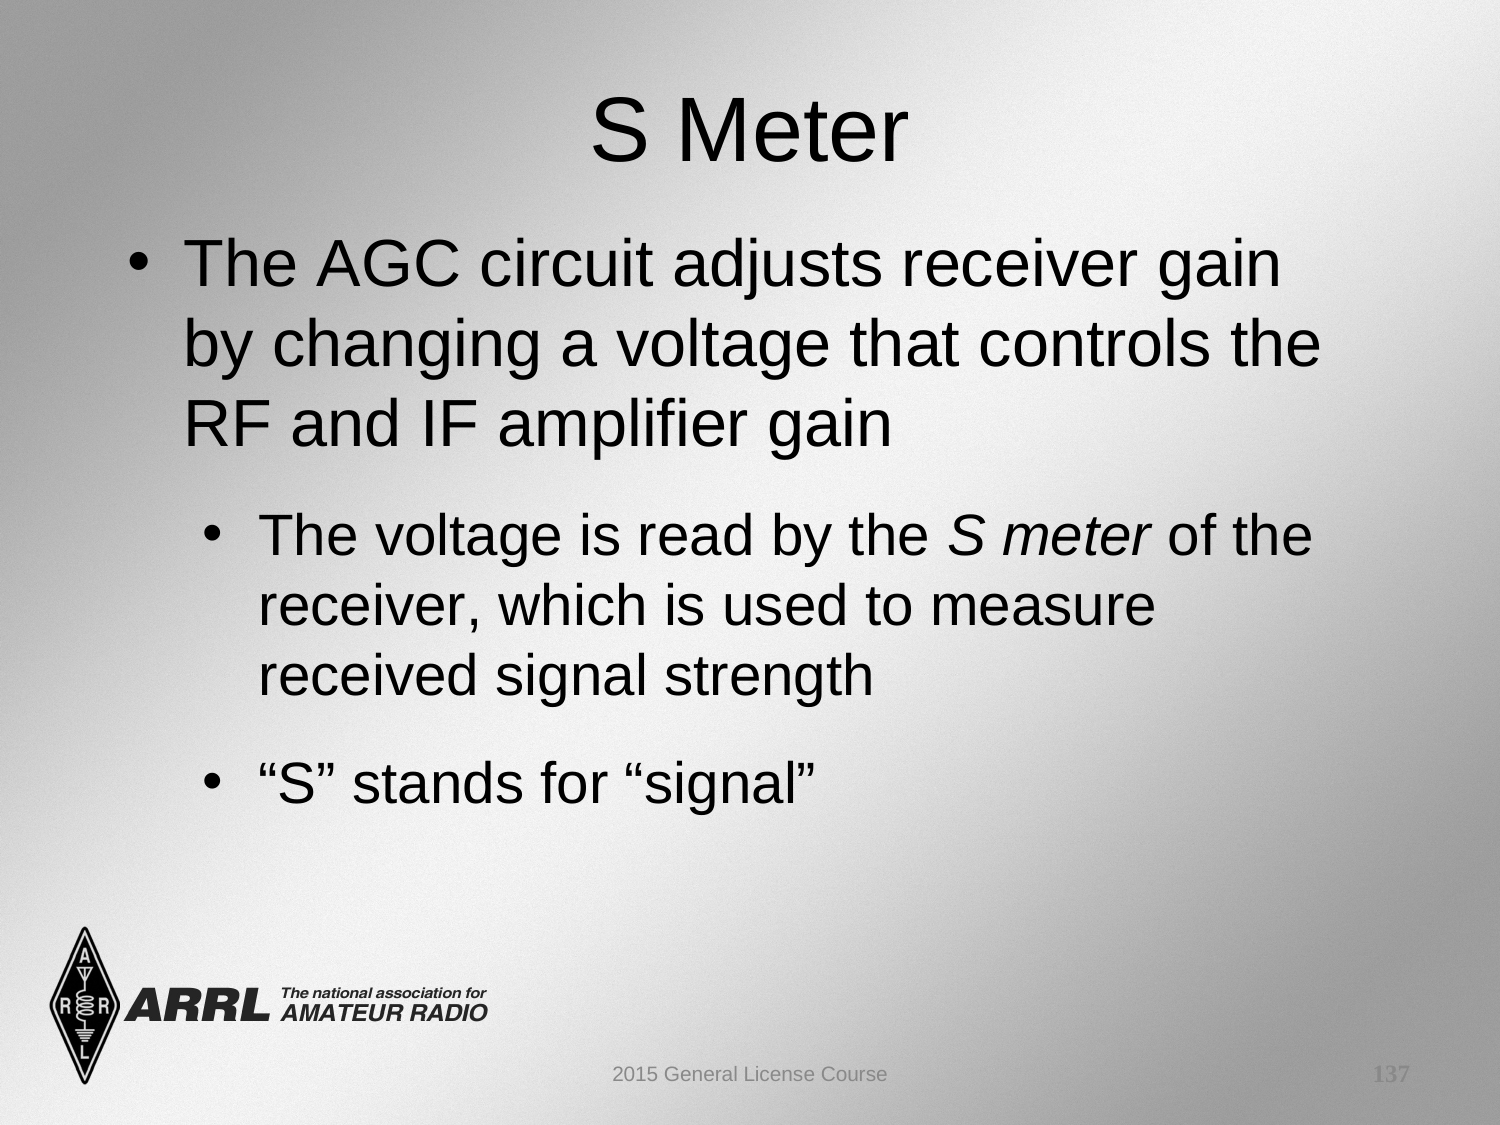

S Meter
The AGC circuit adjusts receiver gain by changing a voltage that controls the RF and IF amplifier gain
The voltage is read by the S meter of the receiver, which is used to measure received signal strength
“S” stands for “signal”
2015 General License Course